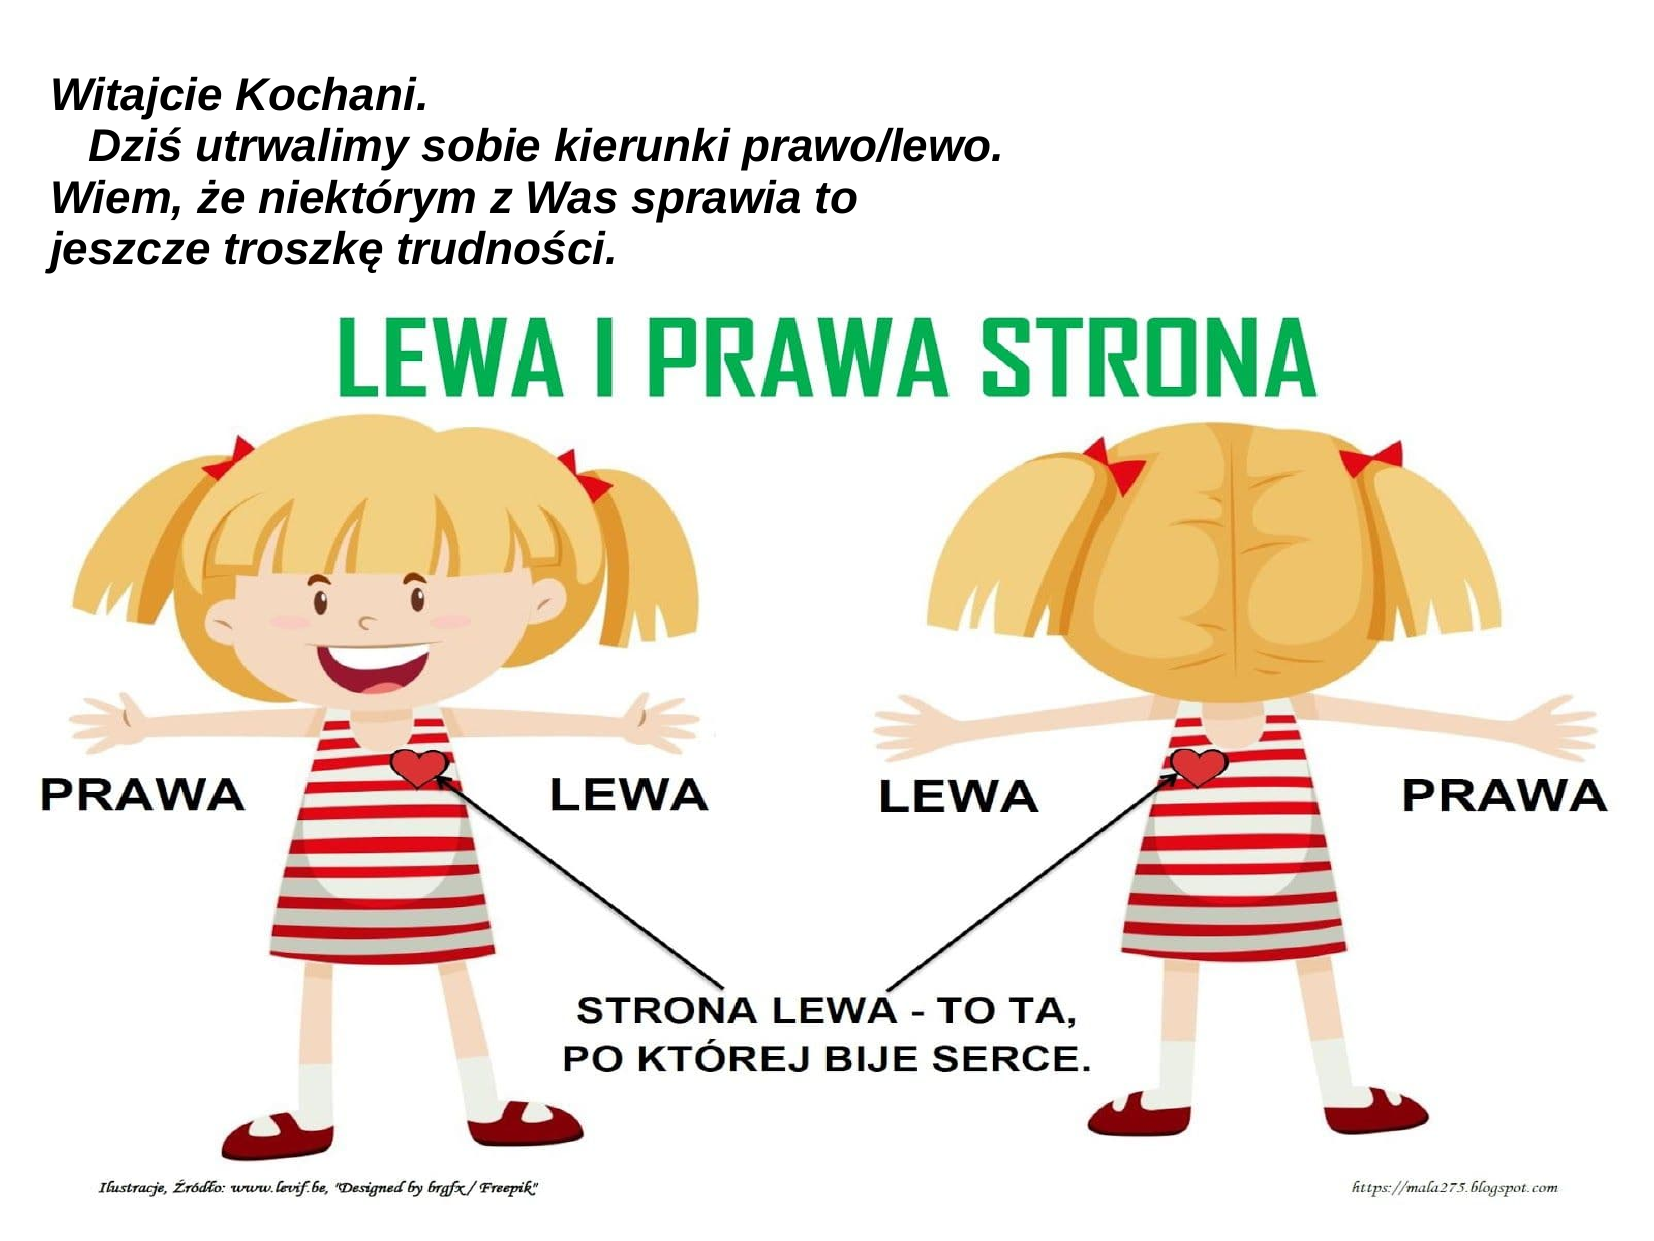

Witajcie Kochani.
 Dziś utrwalimy sobie kierunki prawo/lewo.
Wiem, że niektórym z Was sprawia to
jeszcze troszkę trudności.